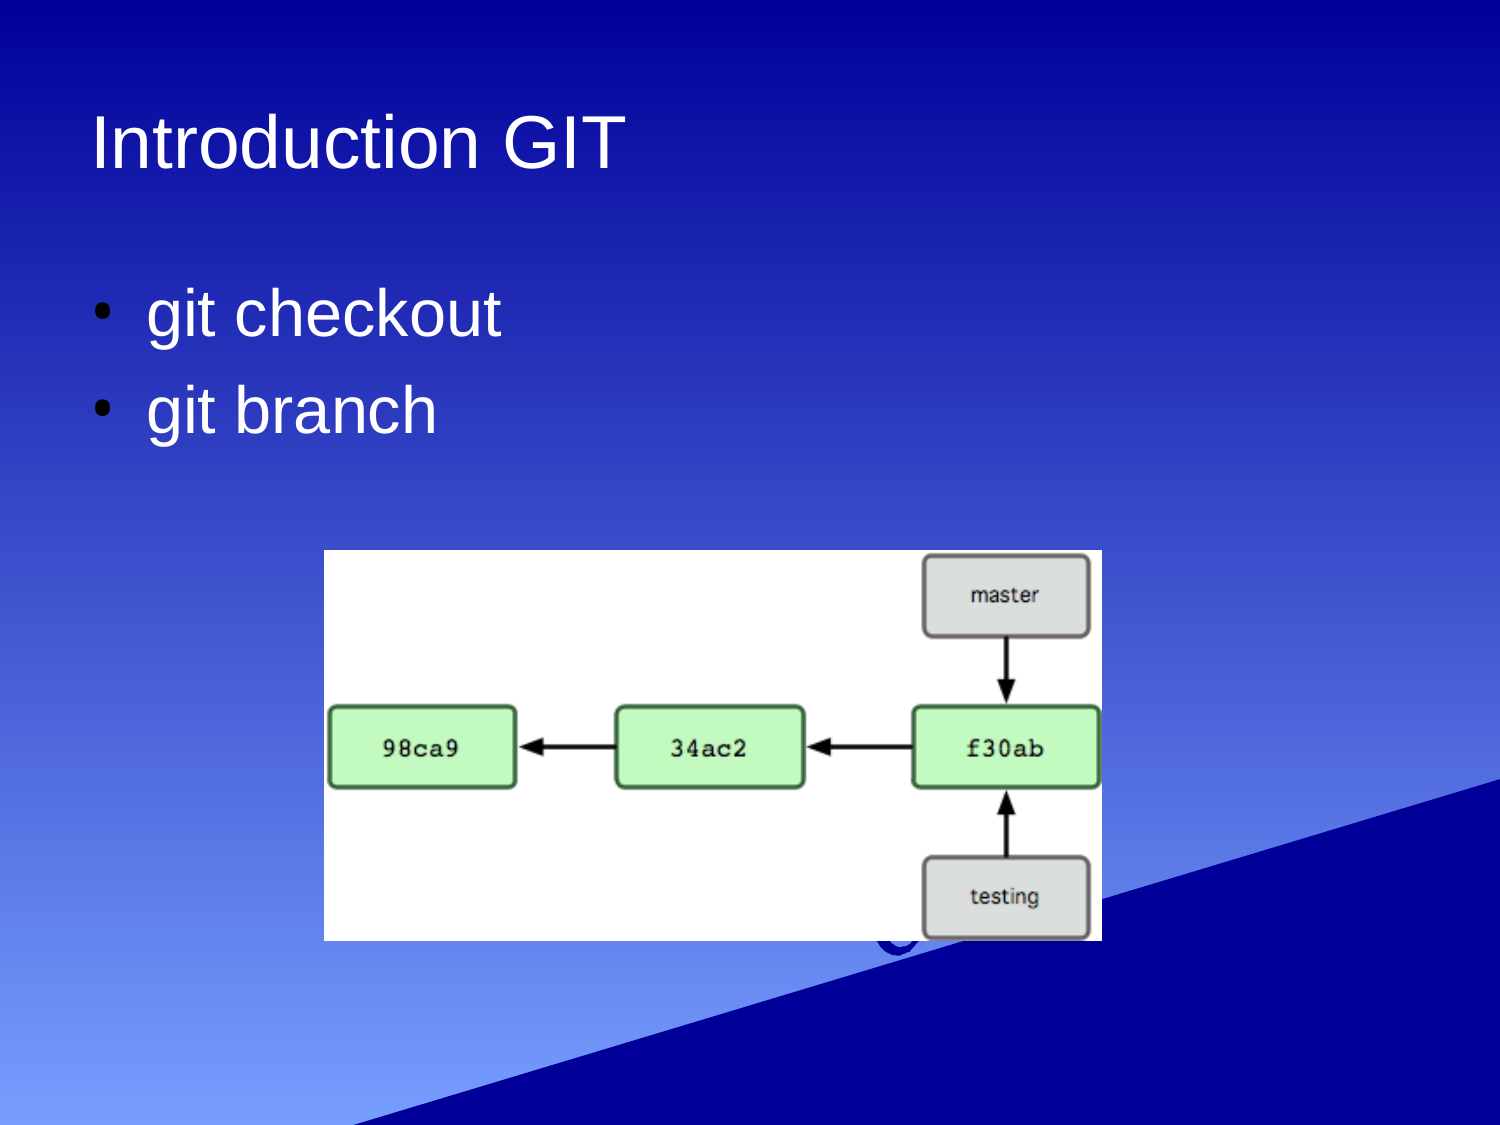

# Introduction GIT
git checkout
git branch